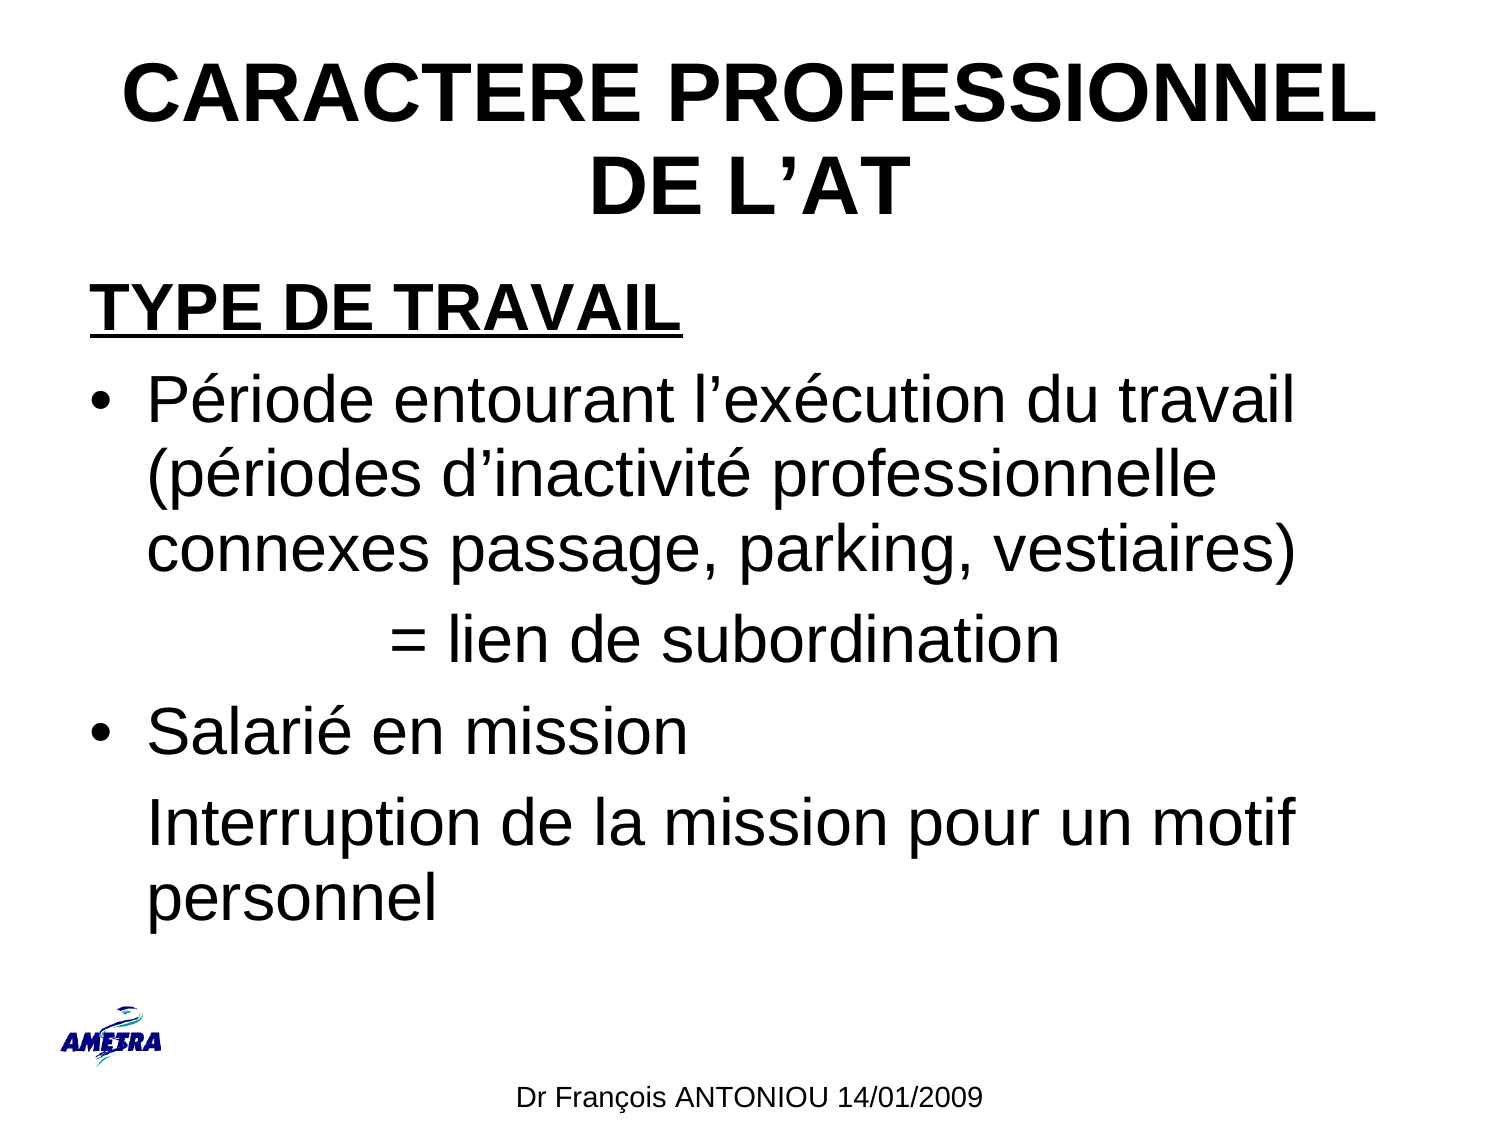

# CARACTERE PROFESSIONNEL DE L’AT
TYPE DE TRAVAIL
Période entourant l’exécution du travail (périodes d’inactivité professionnelle connexes passage, parking, vestiaires)
			= lien de subordination
Salarié en mission
	Interruption de la mission pour un motif personnel
Dr François ANTONIOU 14/01/2009